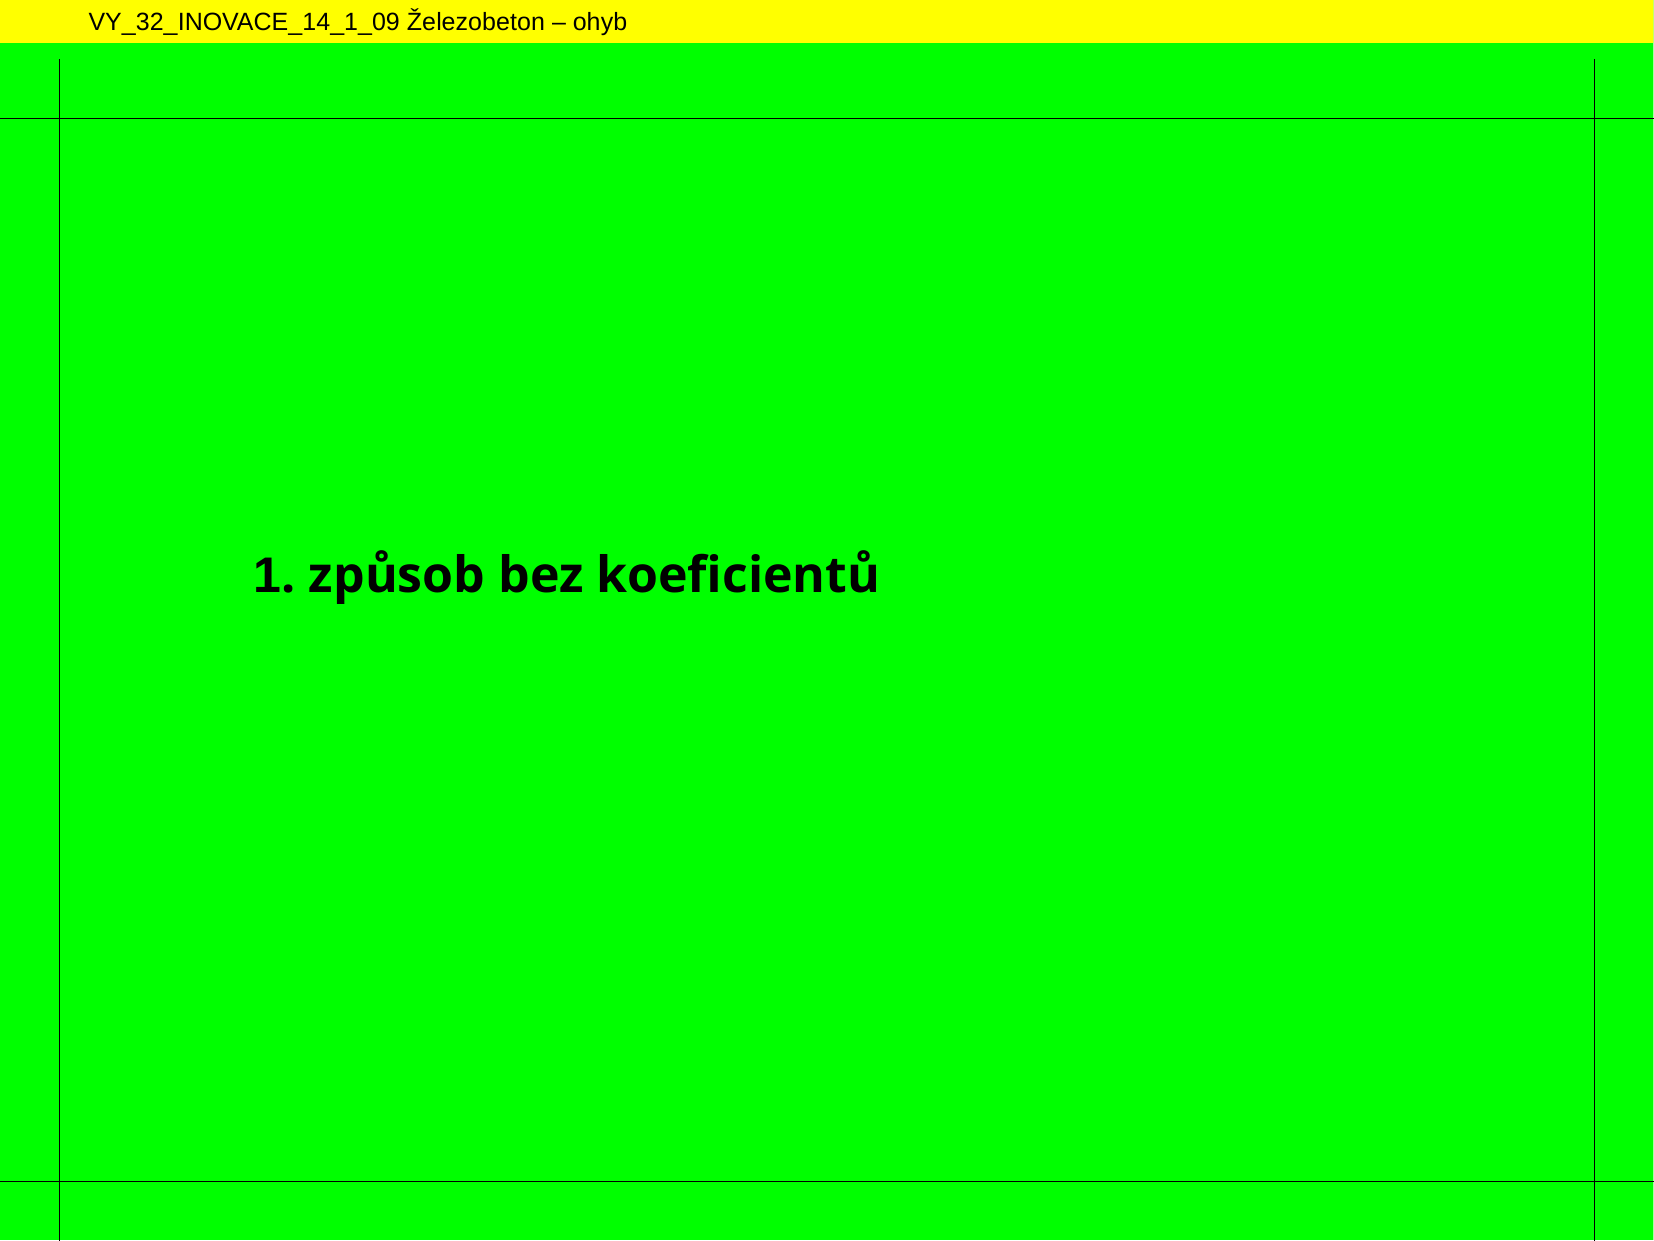

VY_32_INOVACE_14_1_09 Železobeton – ohyb
1. způsob bez koeficientů